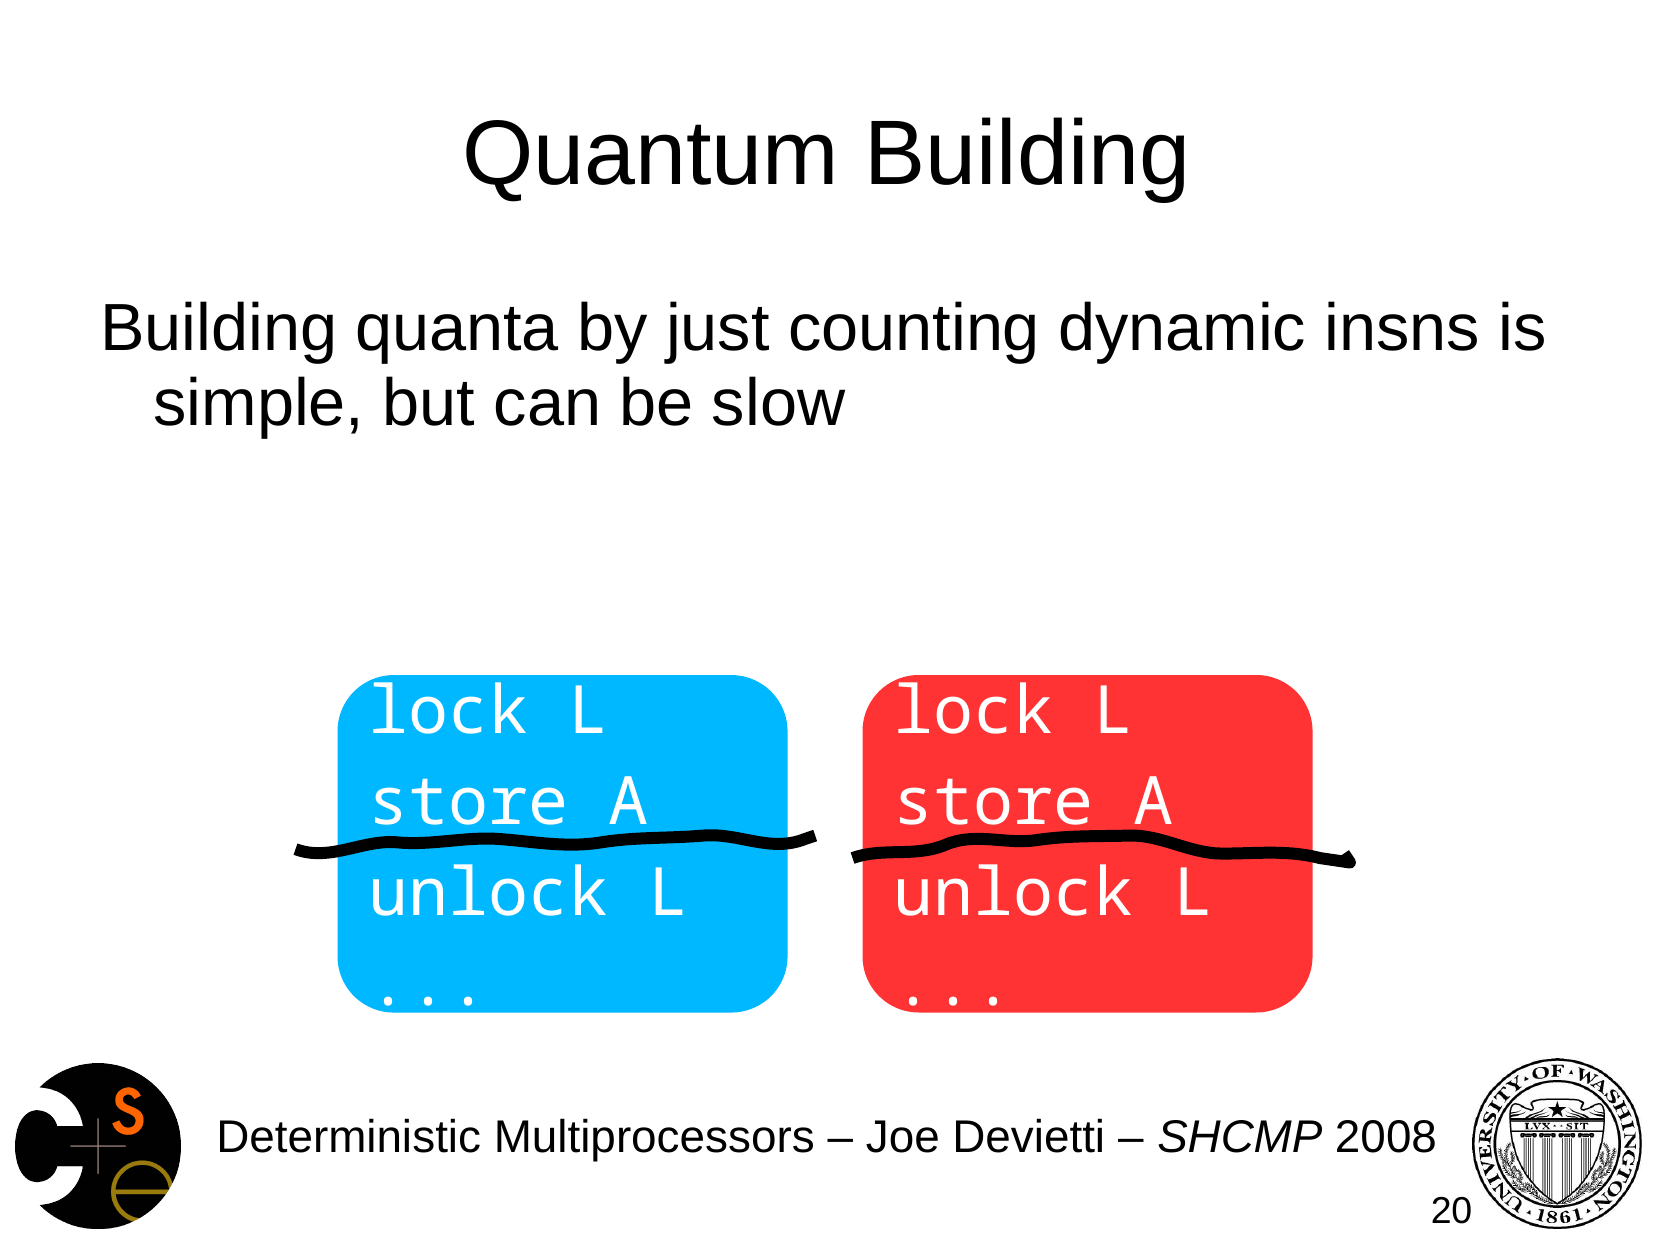

# Quantum Building
Building quanta by just counting dynamic insns is simple, but can be slow
lock L
store A
unlock L
...
lock L
store A
unlock L
...
20